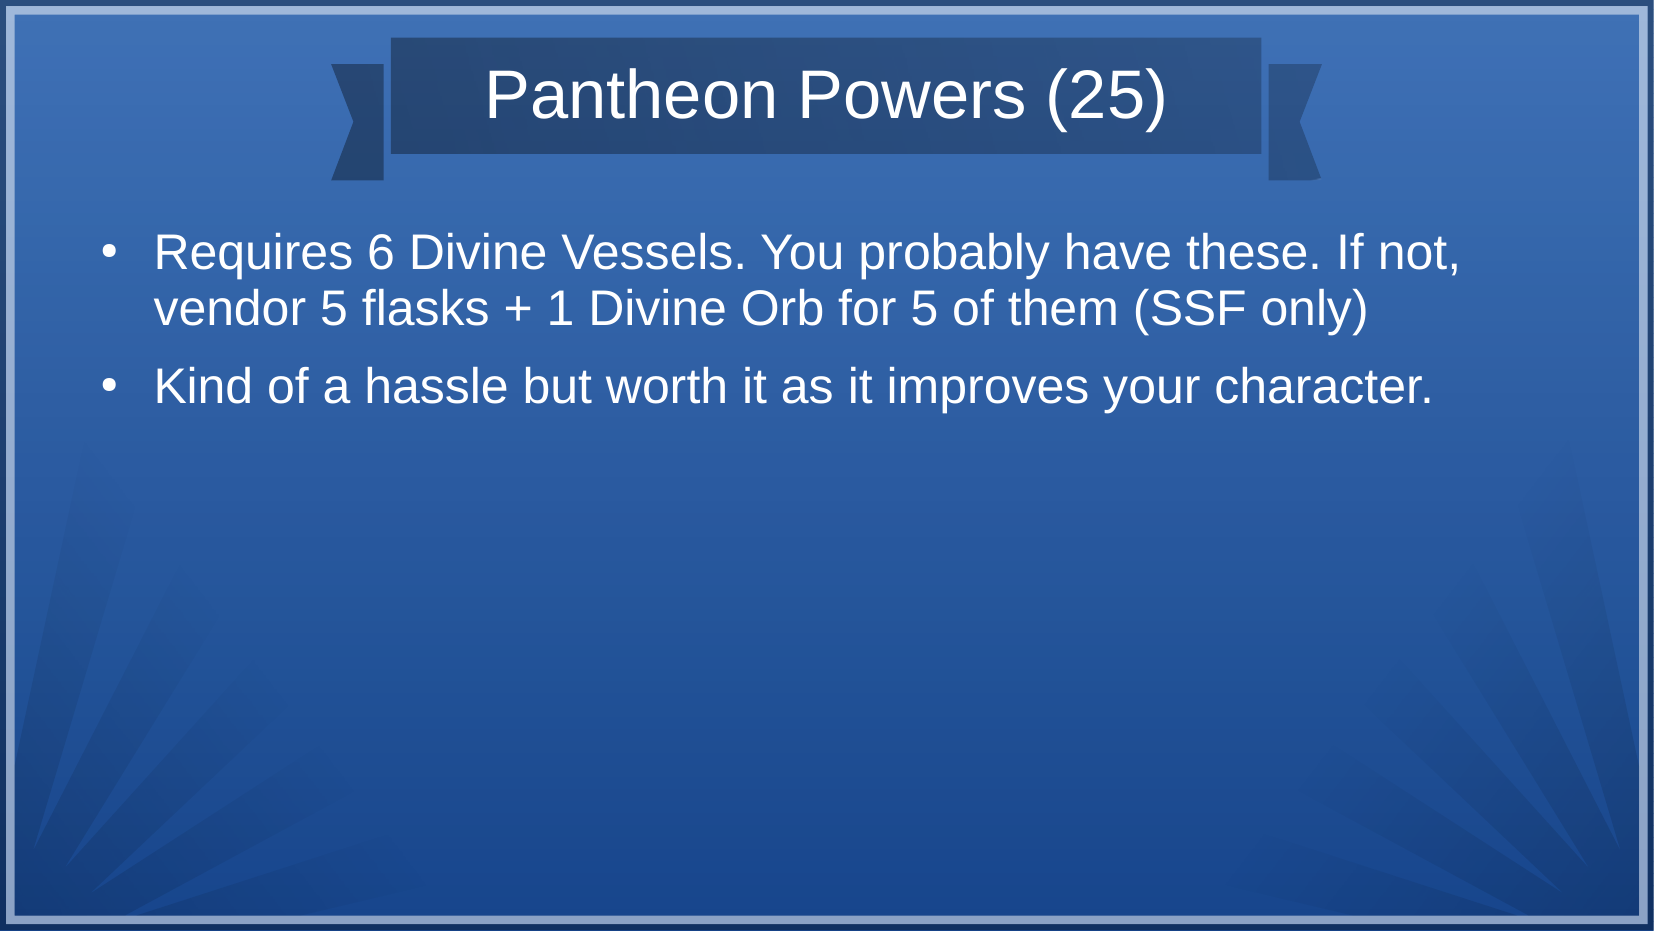

# Pantheon Powers (25)
Requires 6 Divine Vessels. You probably have these. If not, vendor 5 flasks + 1 Divine Orb for 5 of them (SSF only)
Kind of a hassle but worth it as it improves your character.